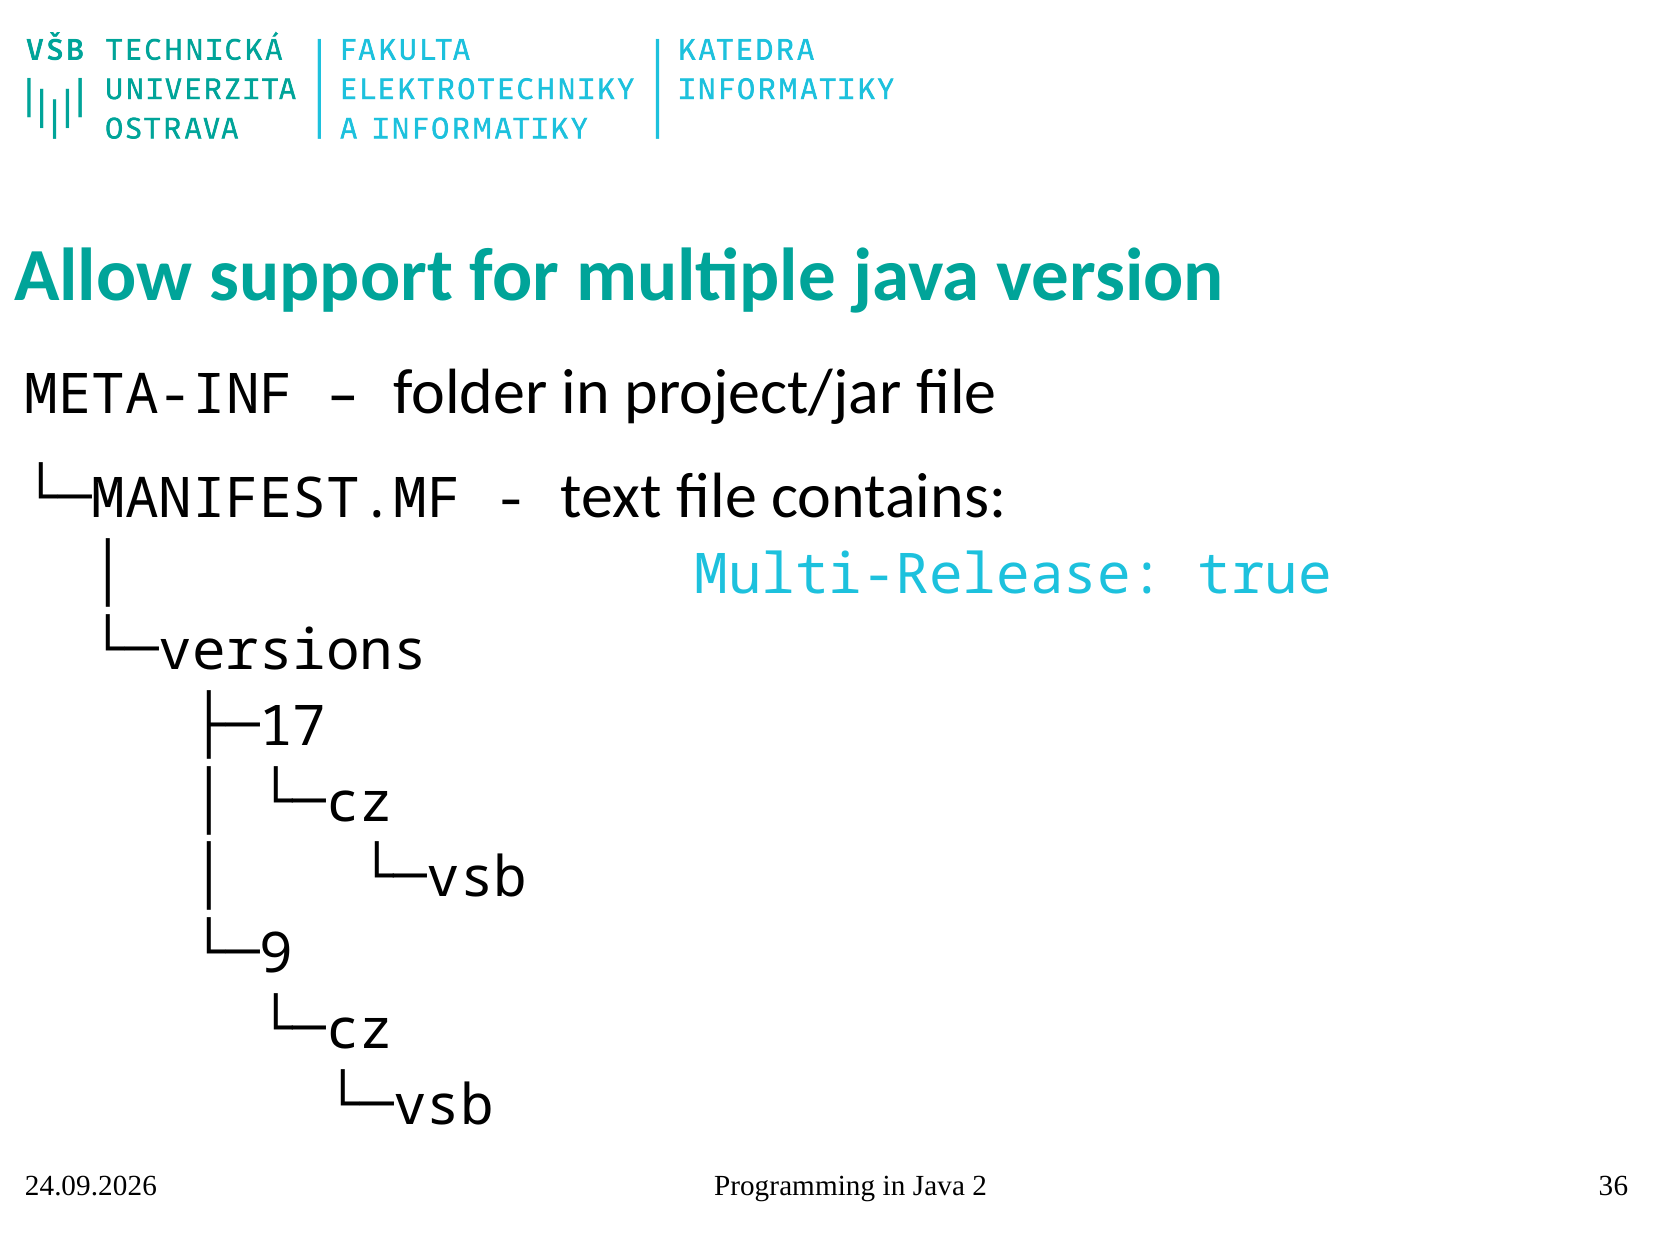

# Allow support for multiple java version
META-INF – folder in project/jar file
└─MANIFEST.MF - text file contains:
 │ Multi-Release: true
 └─versions
 ├─17
 │ └─cz
 │ └─vsb
 └─9
 └─cz
 └─vsb
Programming in Java 2
36